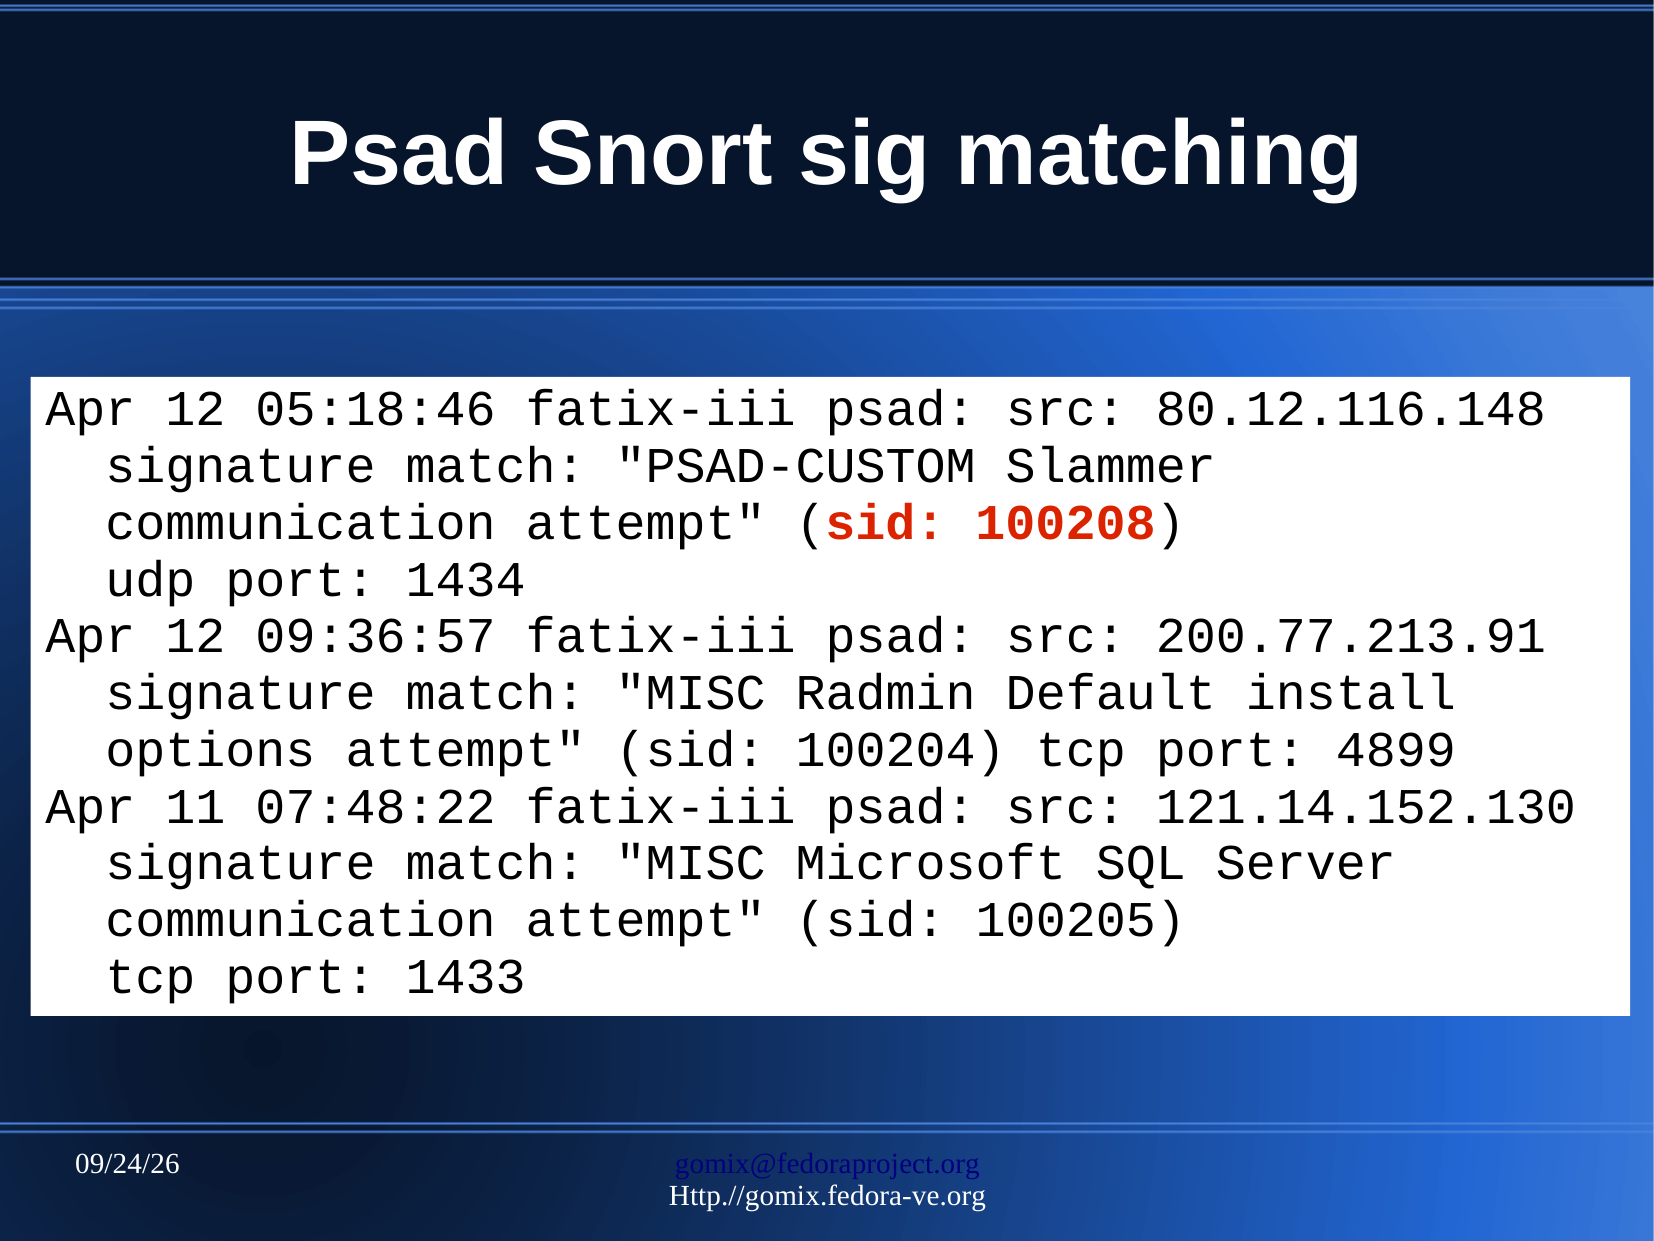

# Psad Snort sig matching
Apr 12 05:18:46 fatix-iii psad: src: 80.12.116.148
 signature match: "PSAD-CUSTOM Slammer
 communication attempt" (sid: 100208)
 udp port: 1434
Apr 12 09:36:57 fatix-iii psad: src: 200.77.213.91
 signature match: "MISC Radmin Default install
 options attempt" (sid: 100204) tcp port: 4899
Apr 11 07:48:22 fatix-iii psad: src: 121.14.152.130
 signature match: "MISC Microsoft SQL Server
 communication attempt" (sid: 100205)
 tcp port: 1433